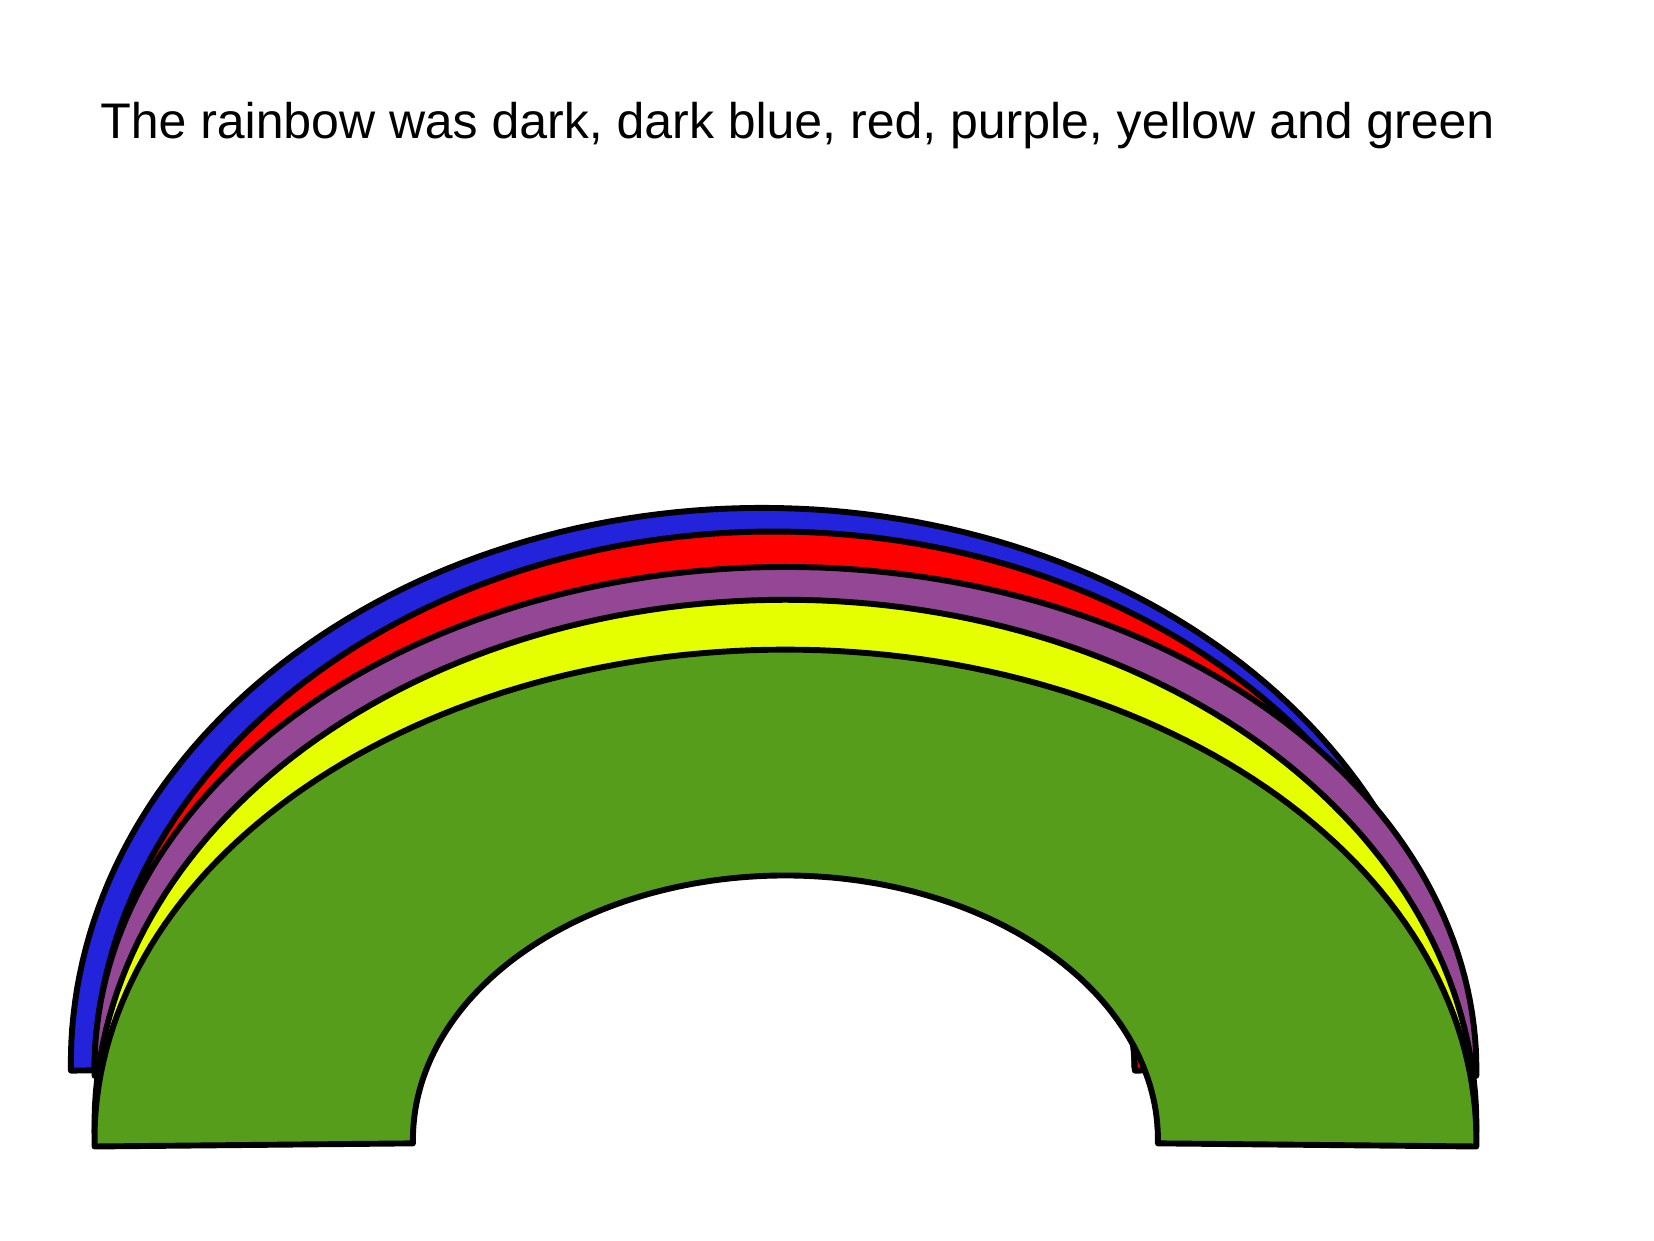

The rainbow was dark, dark blue, red, purple, yellow and green